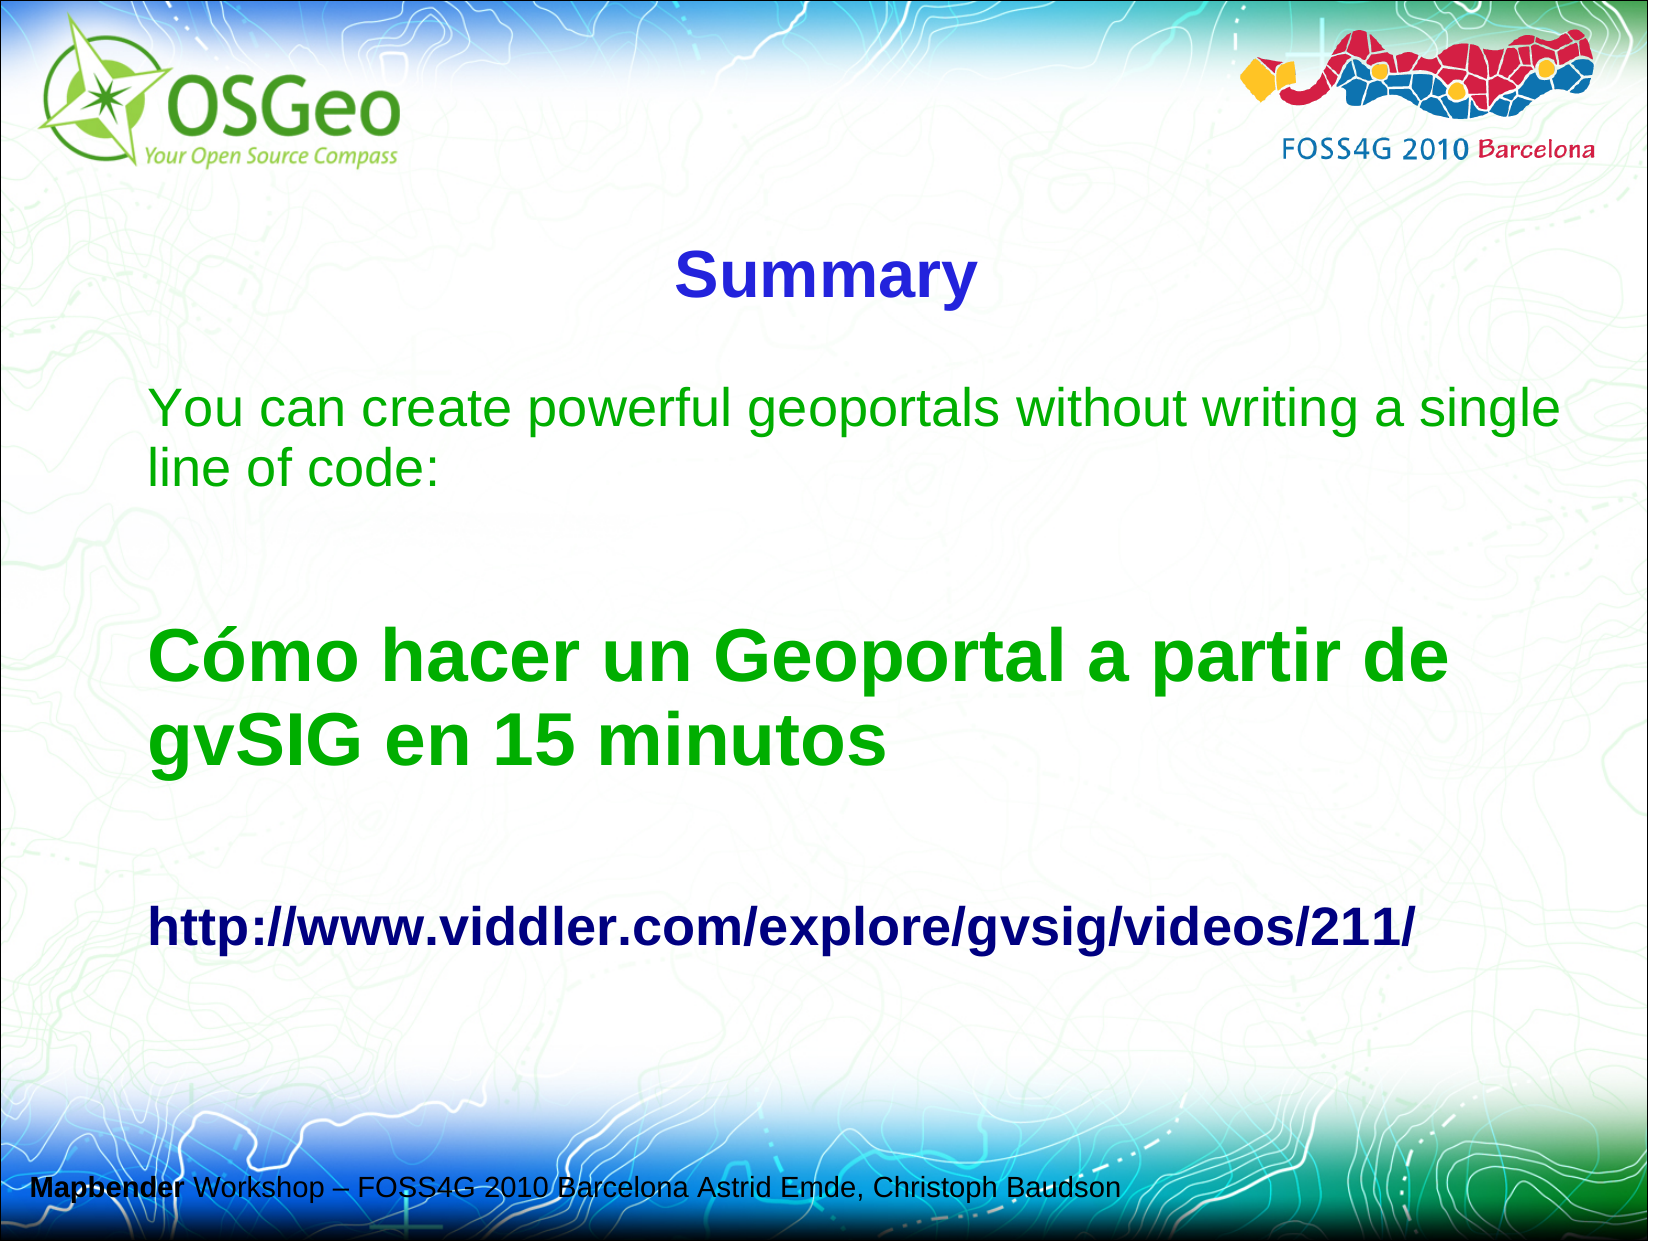

# Summary
You can create powerful geoportals without writing a single line of code:
Cómo hacer un Geoportal a partir de gvSIG en 15 minutos
http://www.viddler.com/explore/gvsig/videos/211/